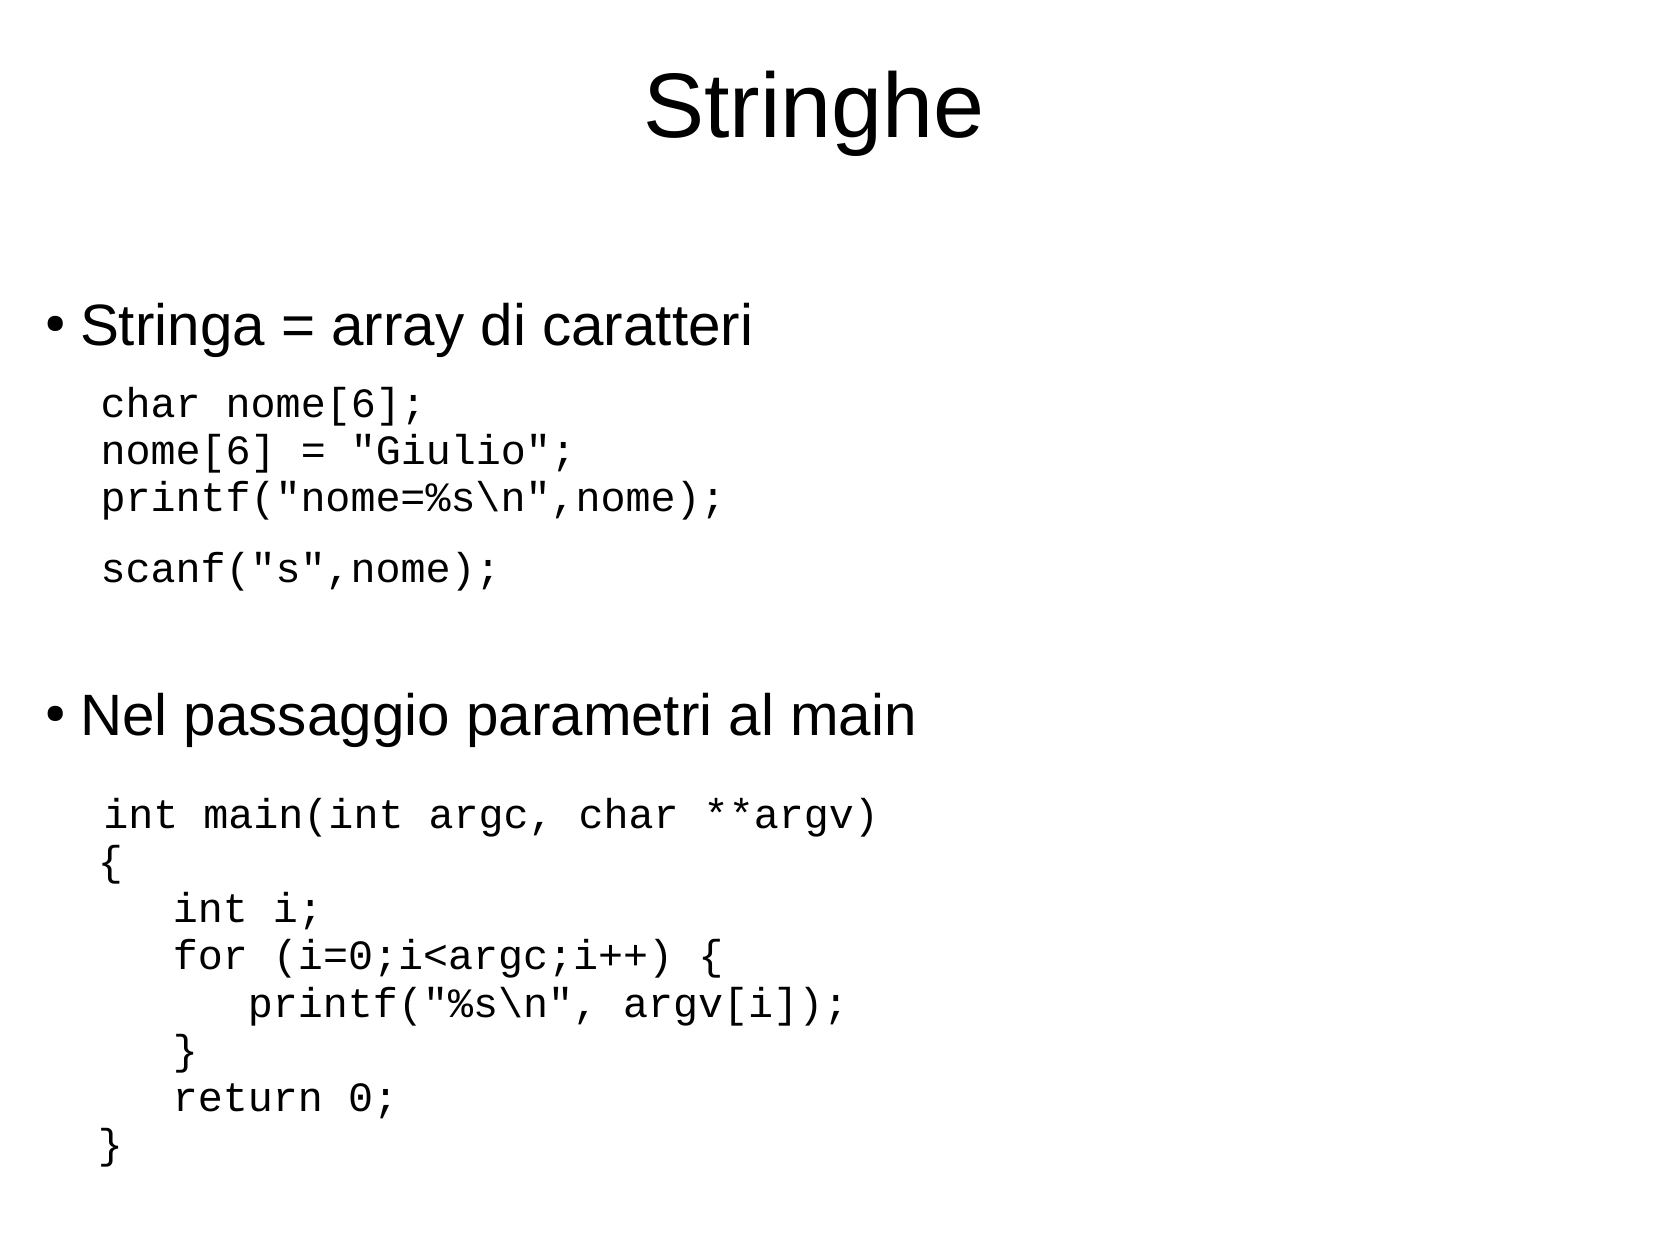

# Stringhe
Stringa = array di caratteri
Nel passaggio parametri al main
char nome[6];
nome[6] = "Giulio";
printf("nome=%s\n",nome);
scanf("s",nome);
 int main(int argc, char **argv)
{
	int i;
	for (i=0;i<argc;i++) {
		printf("%s\n", argv[i]);
	}
	return 0;
}